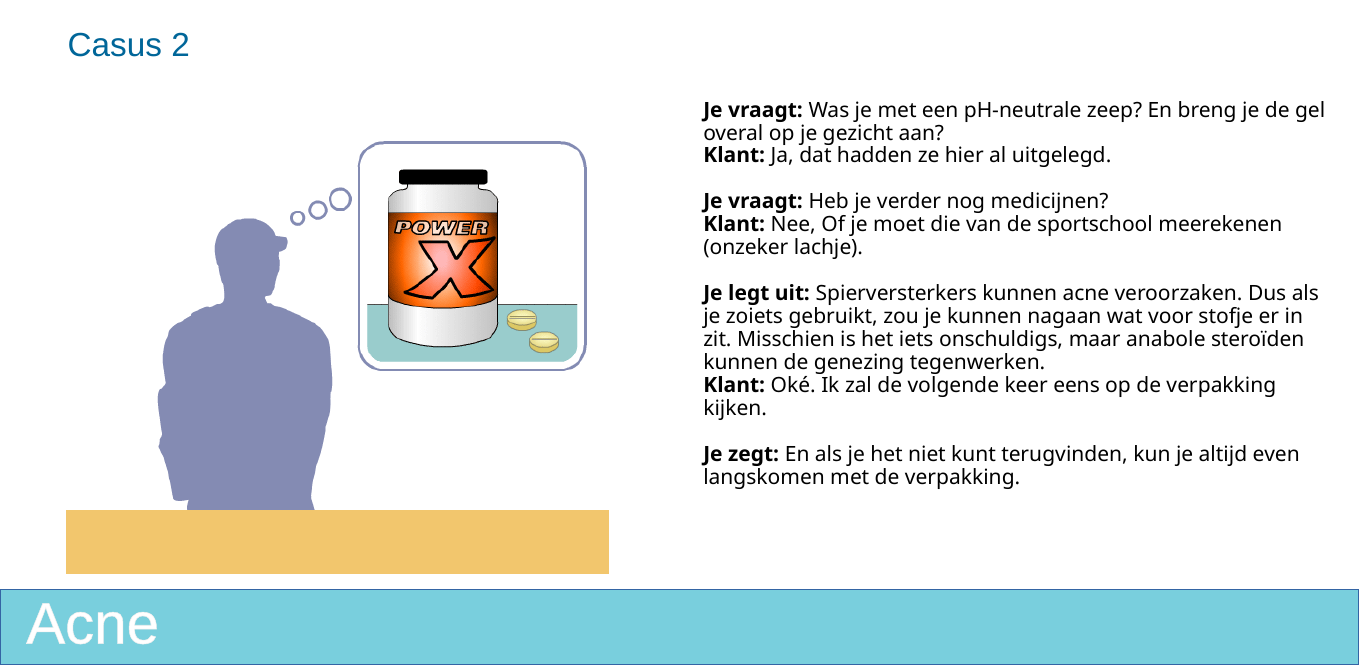

# Casus 2
Je vraagt: Was je met een pH-neutrale zeep? En breng je de gel overal op je gezicht aan?
Klant: Ja, dat hadden ze hier al uitgelegd.
Je vraagt: Heb je verder nog medicijnen?
Klant: Nee, Of je moet die van de sportschool meerekenen (onzeker lachje).
Je legt uit: Spierversterkers kunnen acne veroorzaken. Dus als je zoiets gebruikt, zou je kunnen nagaan wat voor stofje er in zit. Misschien is het iets onschuldigs, maar anabole steroïden kunnen de genezing tegenwerken.
Klant: Oké. Ik zal de volgende keer eens op de verpakking kijken.
Je zegt: En als je het niet kunt terugvinden, kun je altijd even langskomen met de verpakking.
Acne
september 2020